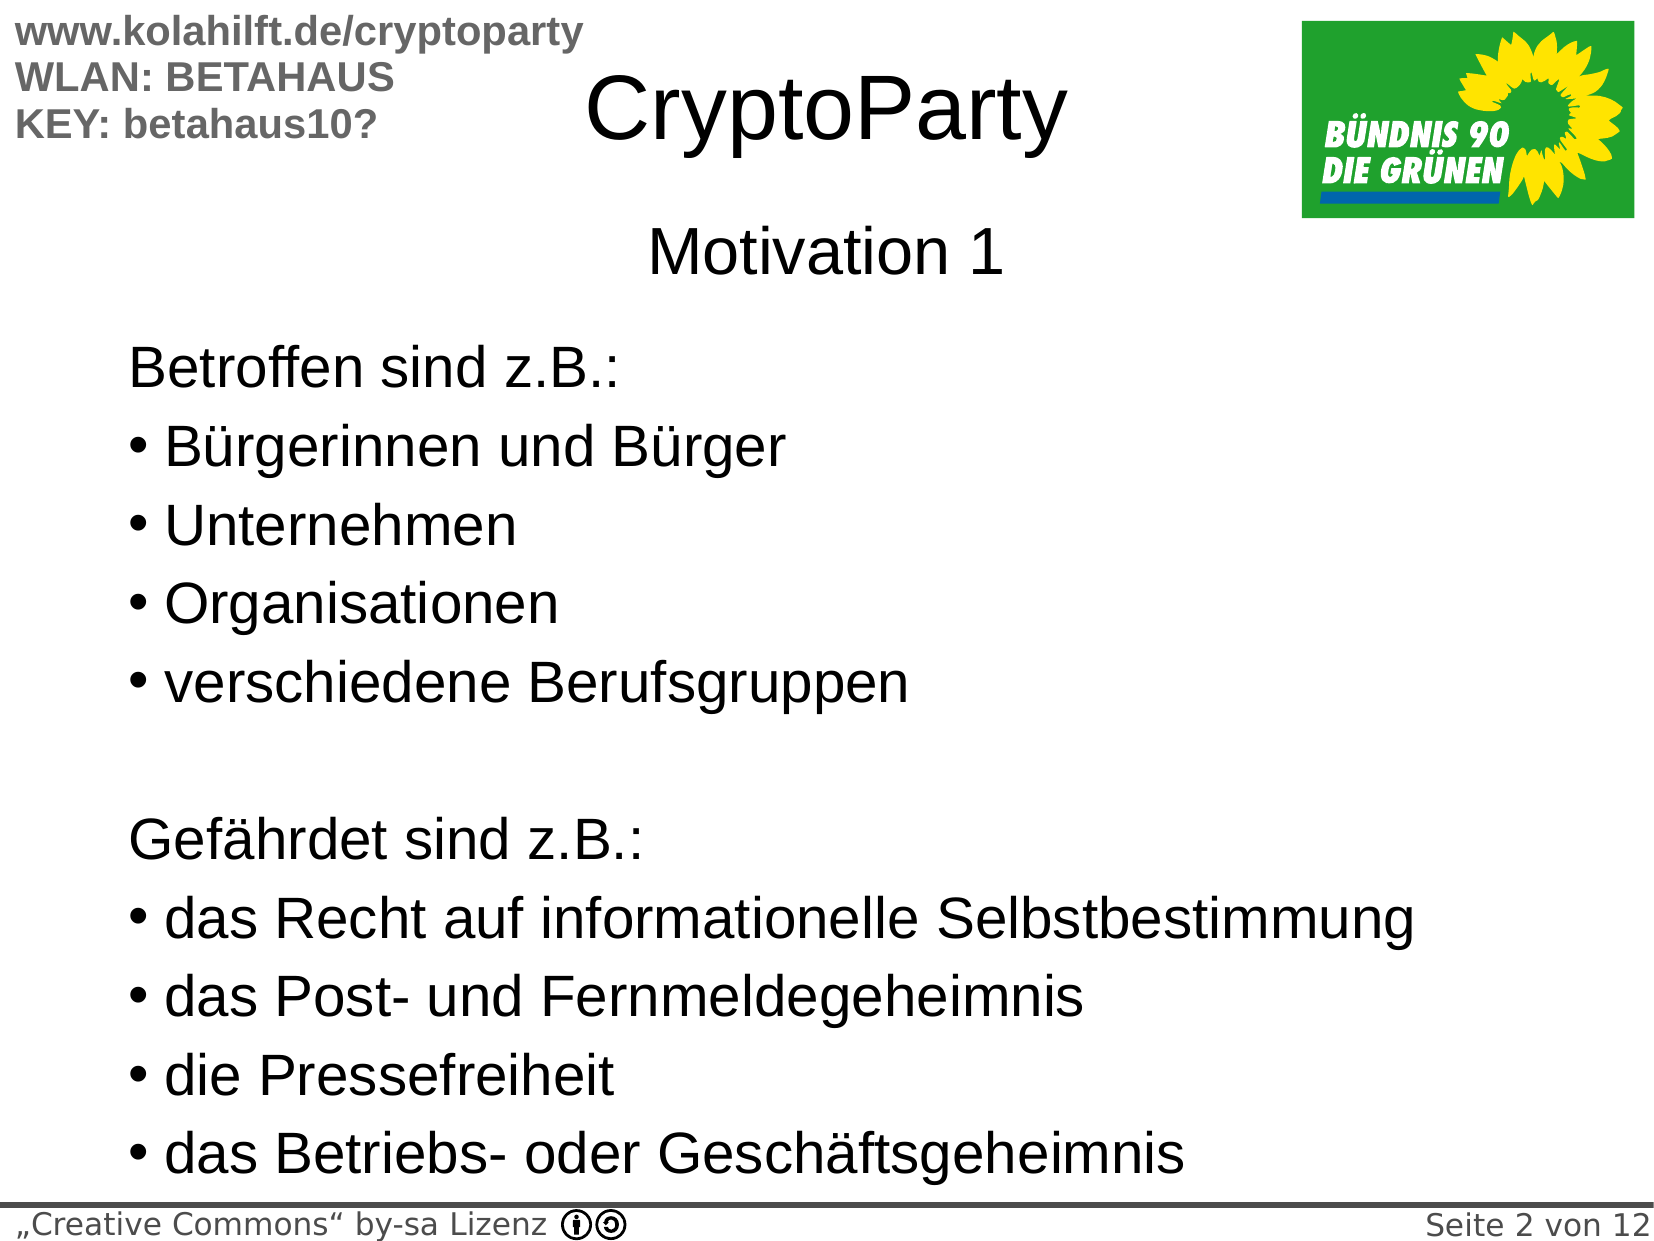

Motivation 1
# Betroffen sind z.B.:
Bürgerinnen und Bürger
Unternehmen
Organisationen
verschiedene Berufsgruppen
Gefährdet sind z.B.:
das Recht auf informationelle Selbstbestimmung
das Post- und Fernmeldegeheimnis
die Pressefreiheit
das Betriebs- oder Geschäftsgeheimnis